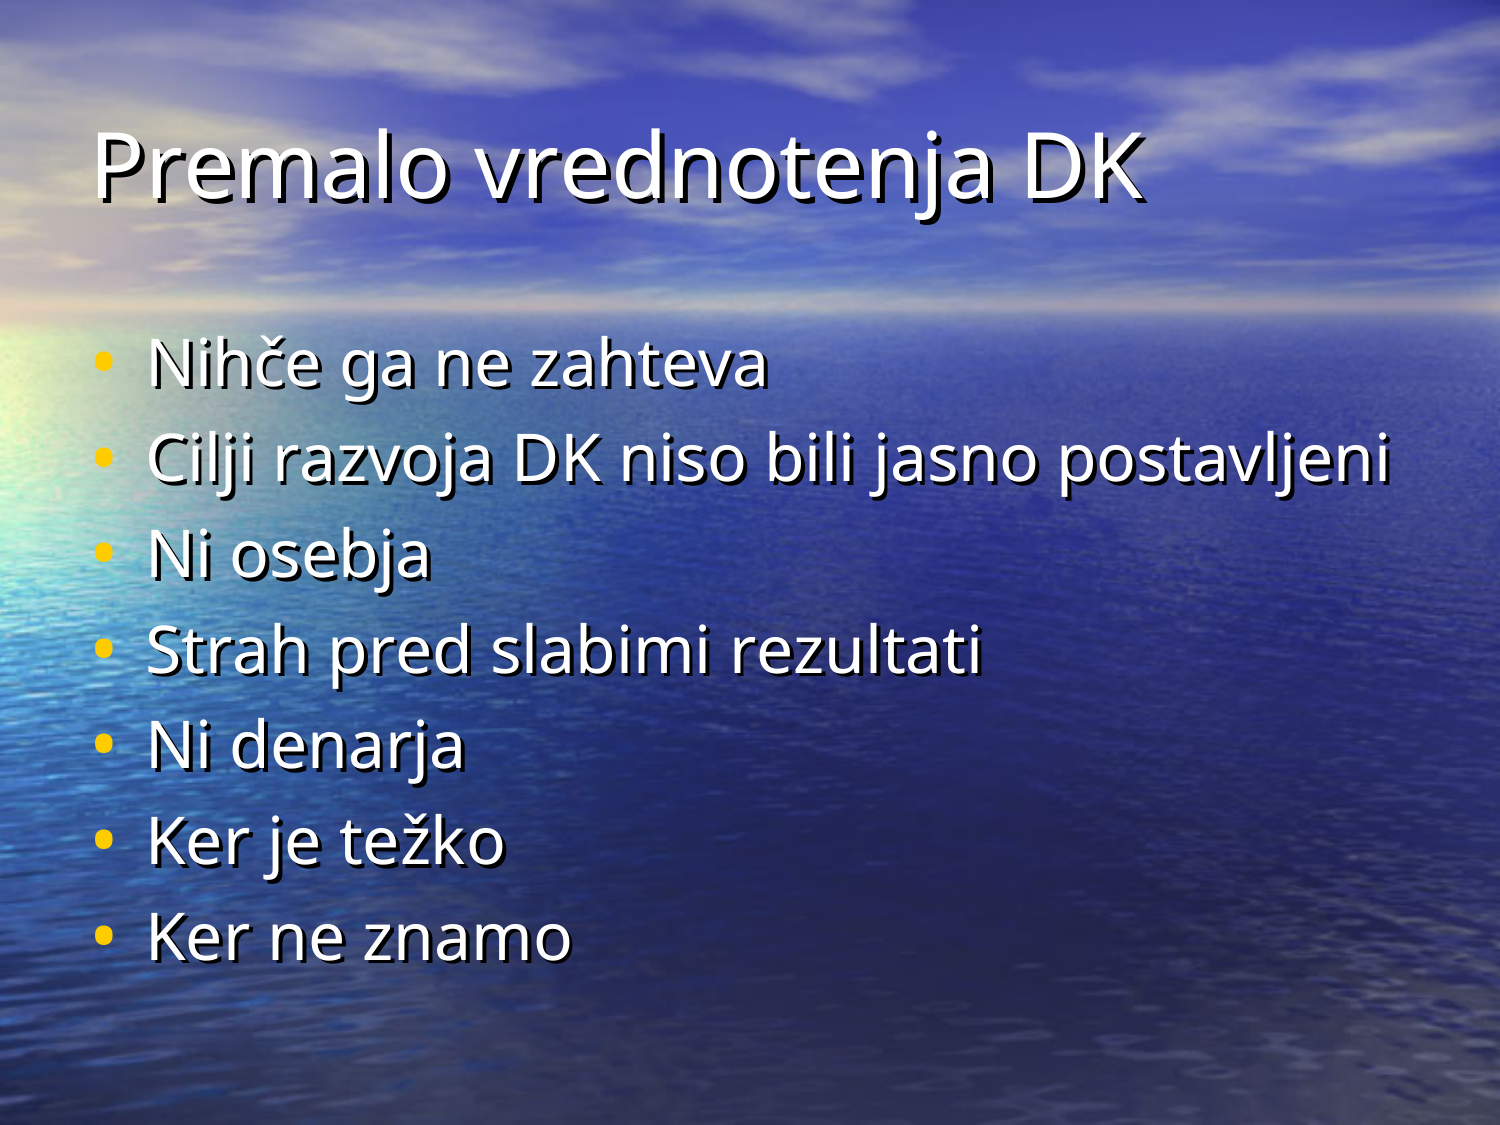

# Premalo vrednotenja DK
Nihče ga ne zahteva
Cilji razvoja DK niso bili jasno postavljeni
Ni osebja
Strah pred slabimi rezultati
Ni denarja
Ker je težko
Ker ne znamo